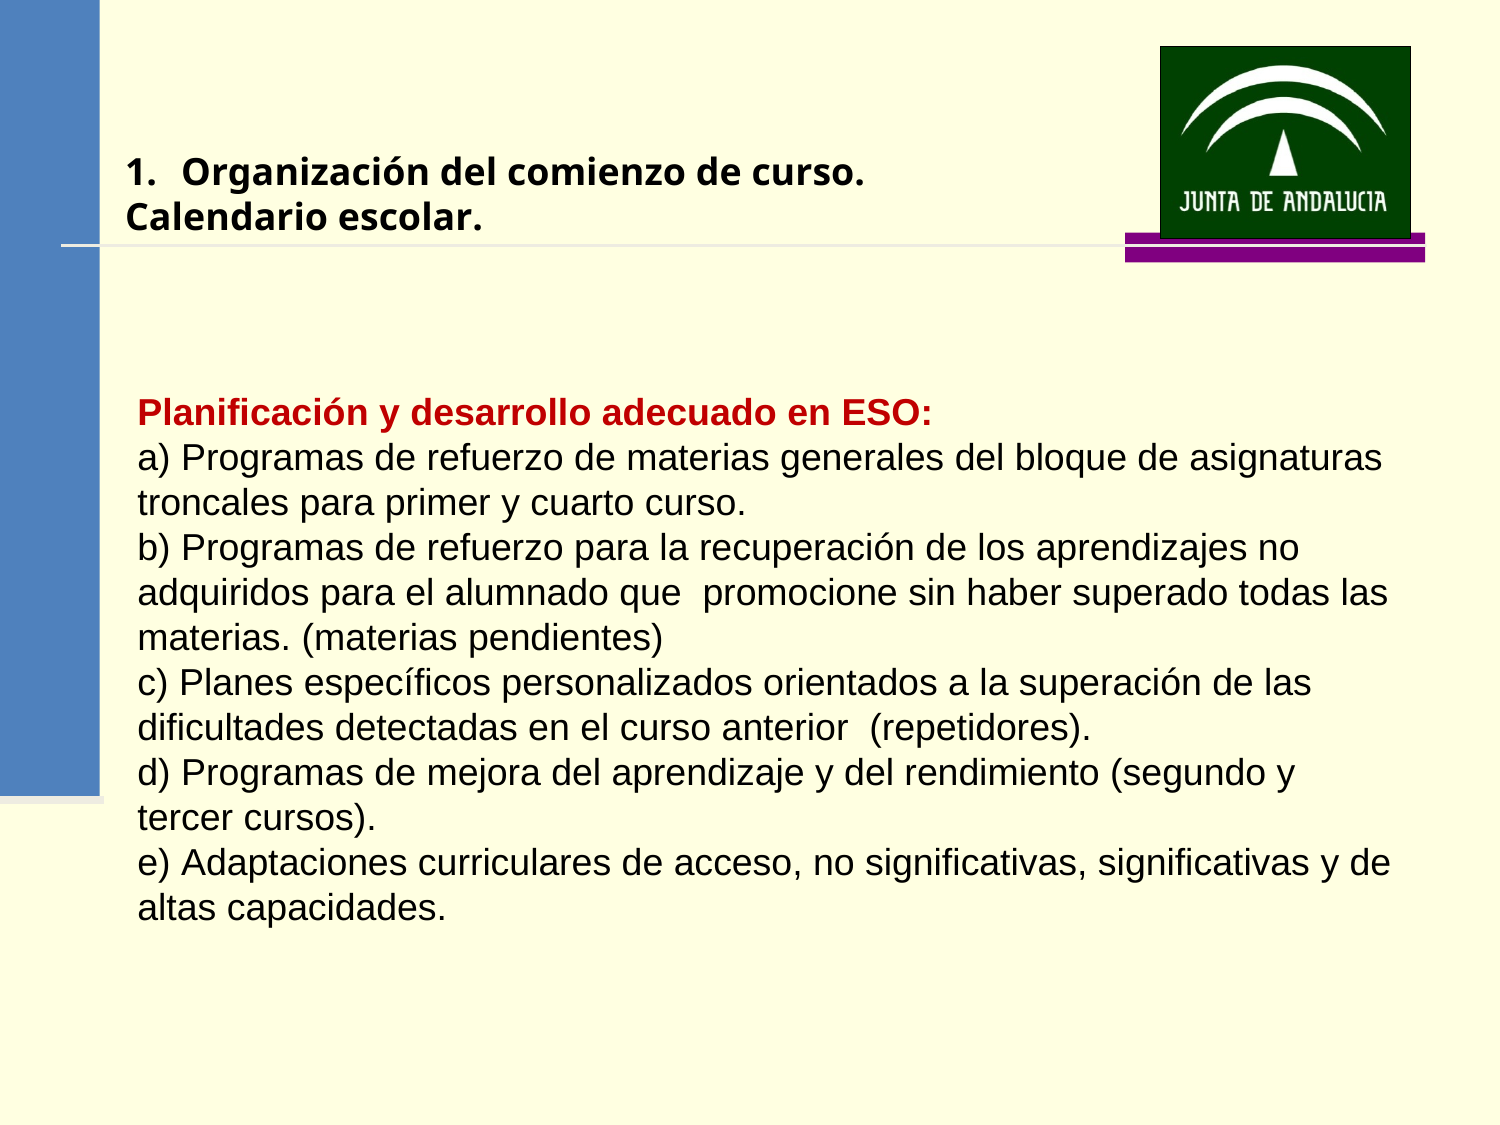

Organización del comienzo de curso.
Calendario escolar.
Planificación y desarrollo adecuado en ESO:
a) Programas de refuerzo de materias generales del bloque de asignaturas troncales para primer y cuarto curso.
b) Programas de refuerzo para la recuperación de los aprendizajes no adquiridos para el alumnado que promocione sin haber superado todas las materias. (materias pendientes)
c) Planes específicos personalizados orientados a la superación de las dificultades detectadas en el curso anterior (repetidores).
d) Programas de mejora del aprendizaje y del rendimiento (segundo y tercer cursos).
e) Adaptaciones curriculares de acceso, no significativas, significativas y de altas capacidades.